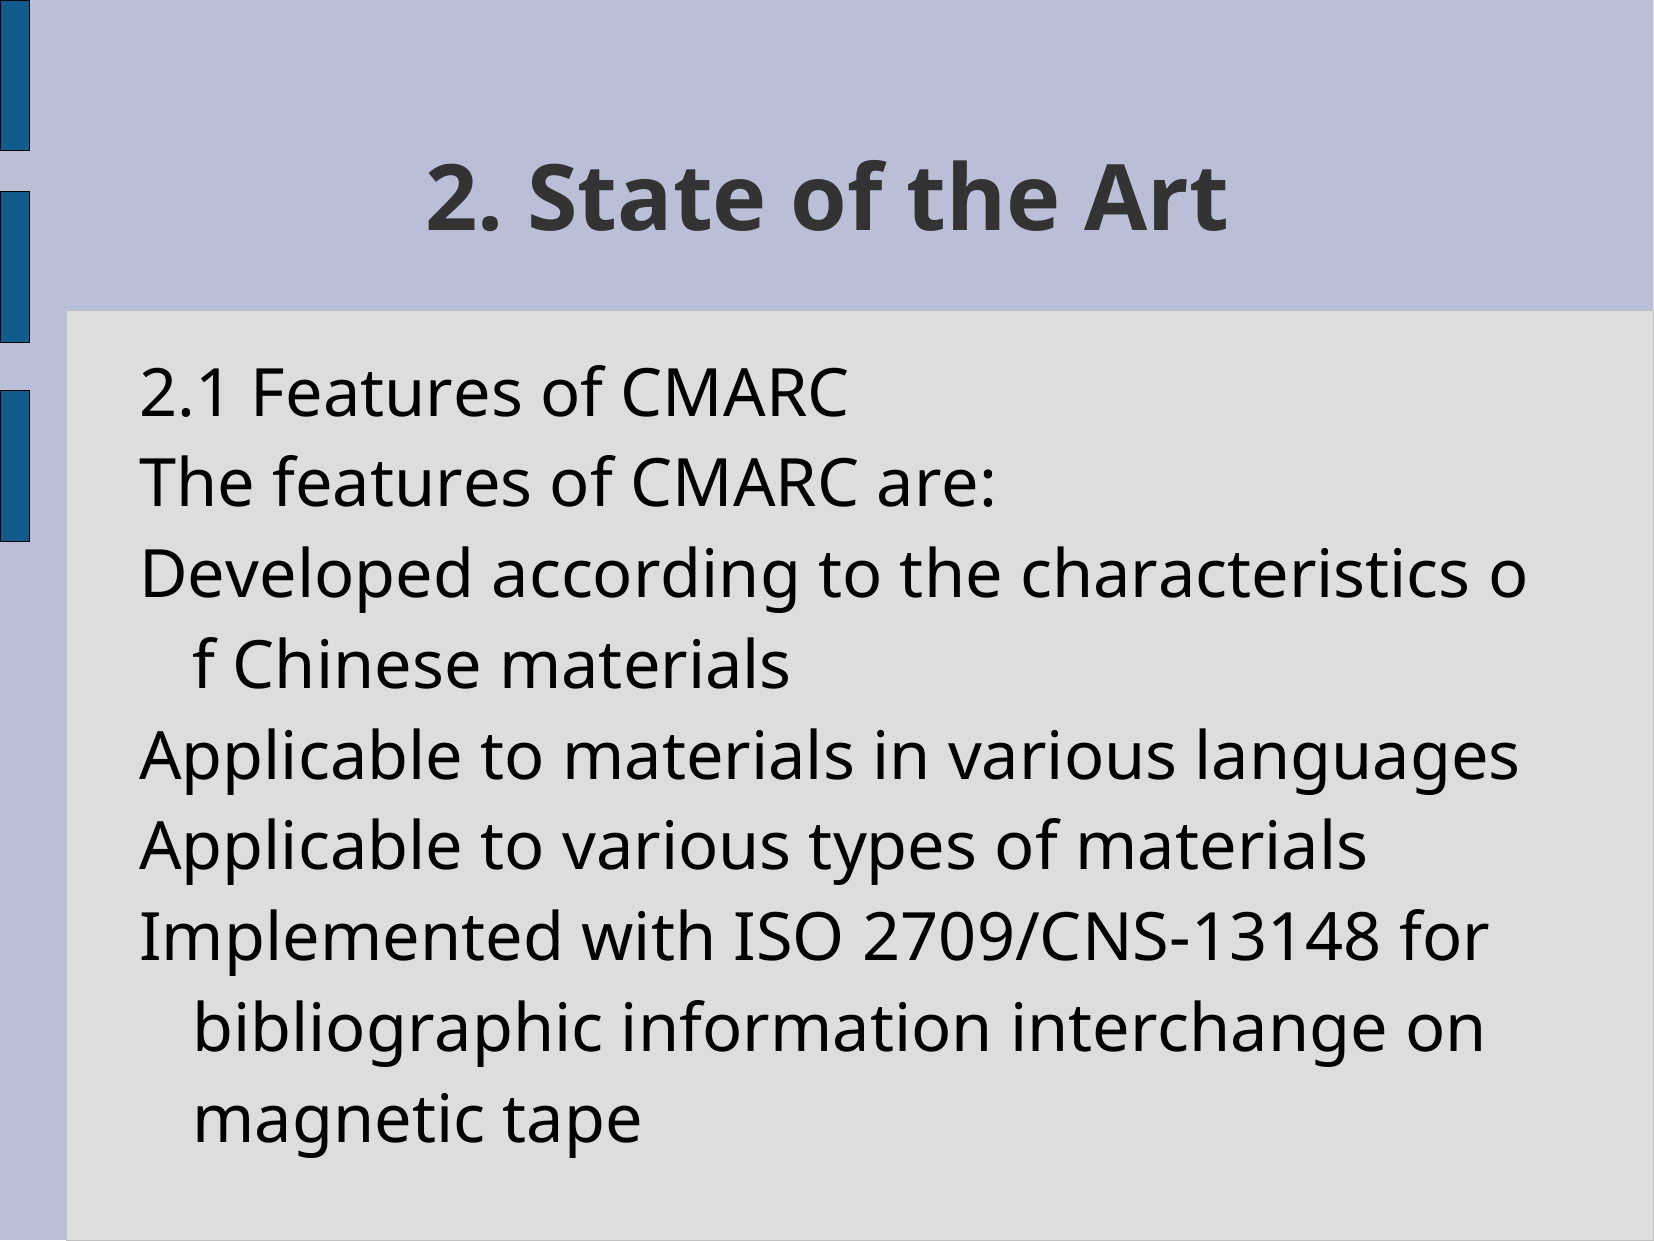

# 2. State of the Art
2.1 Features of CMARC
The features of CMARC are:
Developed according to the characteristics of Chinese materials
Applicable to materials in various languages
Applicable to various types of materials
Implemented with ISO 2709/CNS-13148 for bibliographic information interchange on magnetic tape